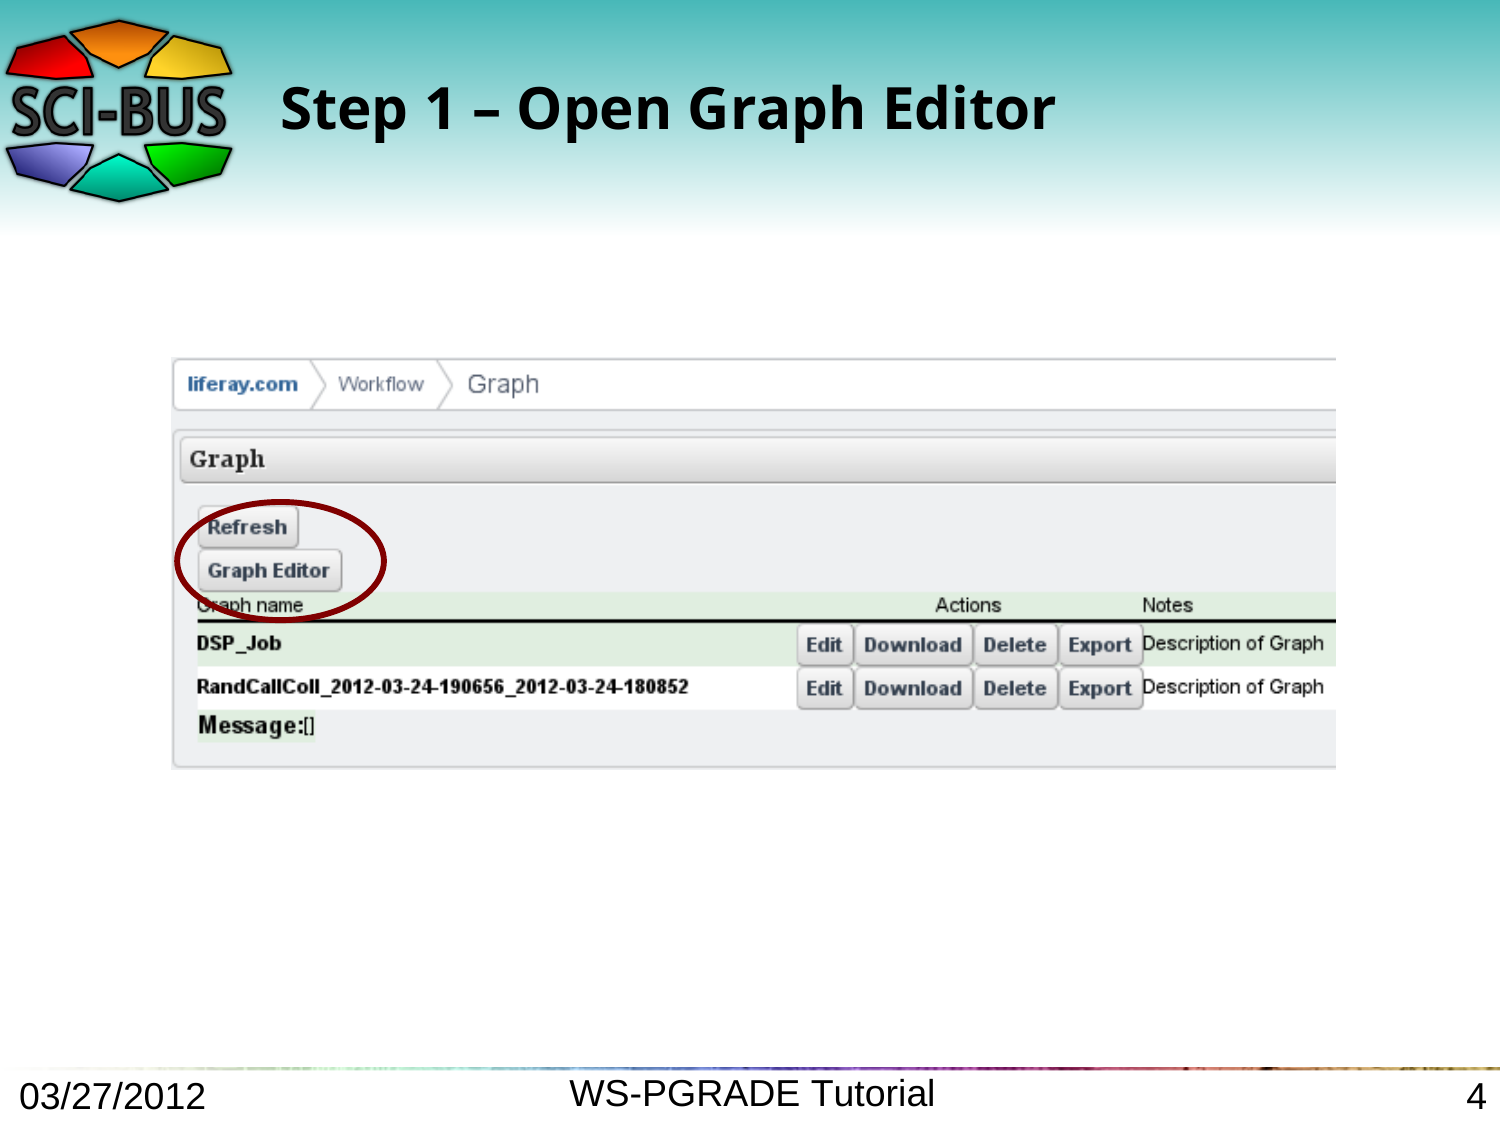

# Step 1 – Open Graph Editor
Footer
5/29/2006
4